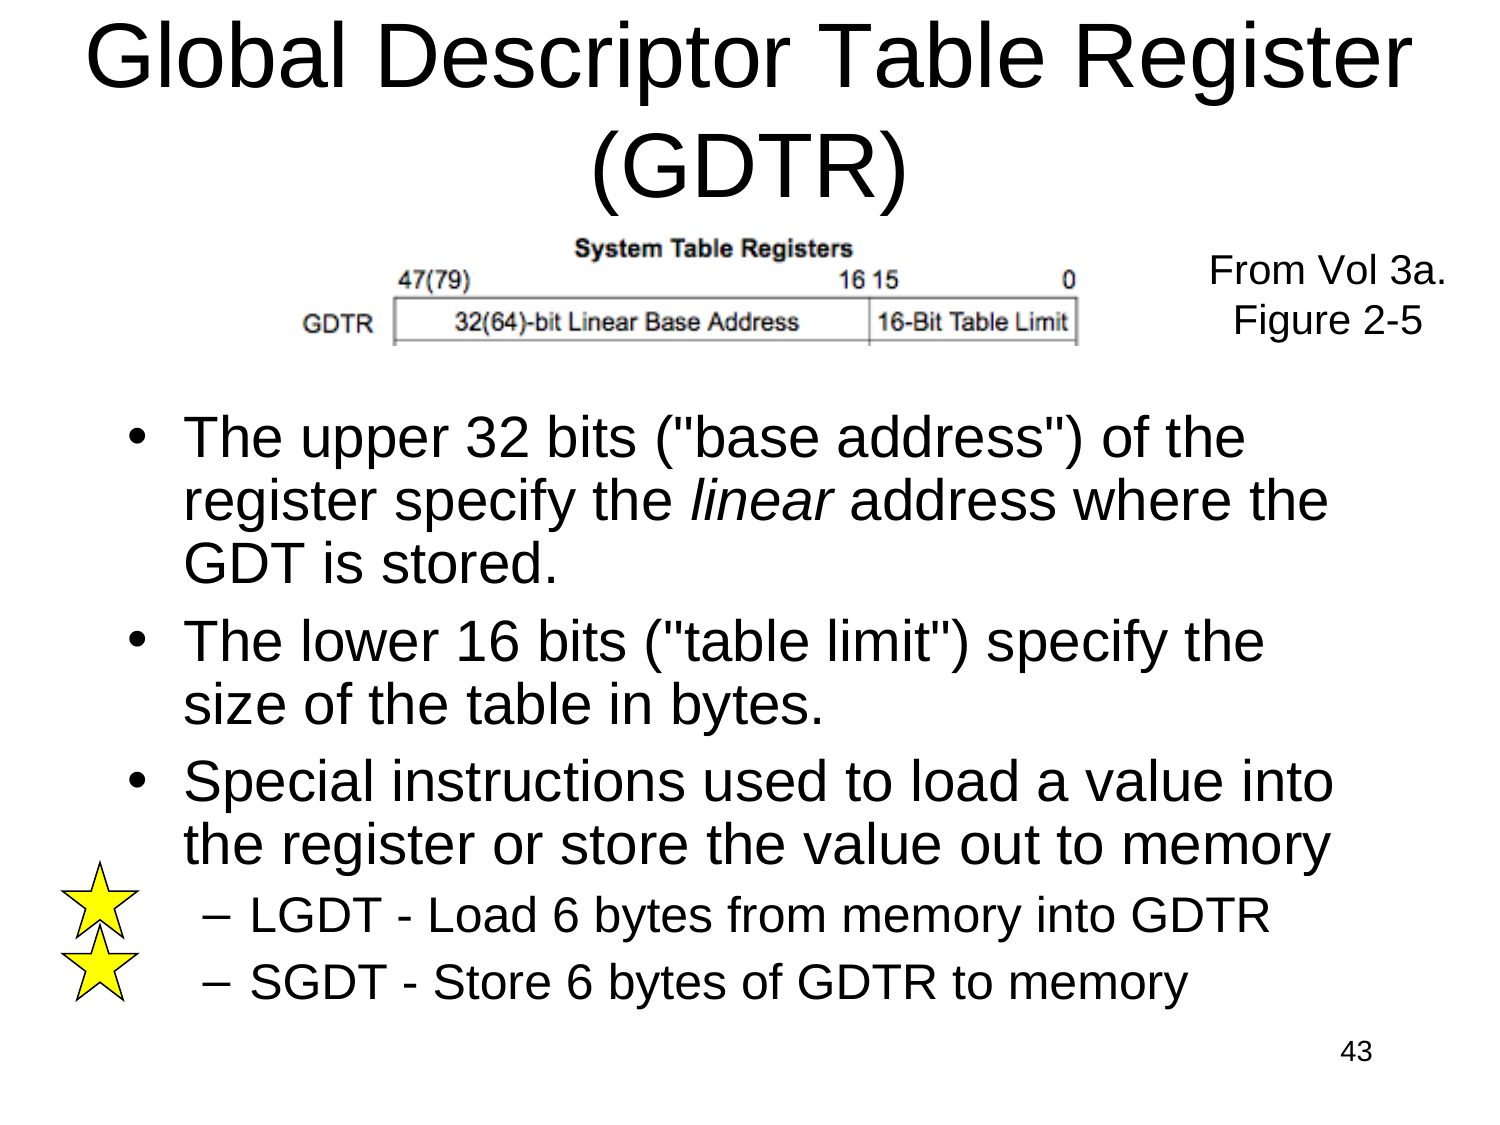

# Global Descriptor Table Register (GDTR)
From Vol 3a.
Figure 2-5
The upper 32 bits ("base address") of the register specify the linear address where the GDT is stored.
The lower 16 bits ("table limit") specify the size of the table in bytes.
Special instructions used to load a value into the register or store the value out to memory
LGDT - Load 6 bytes from memory into GDTR
SGDT - Store 6 bytes of GDTR to memory